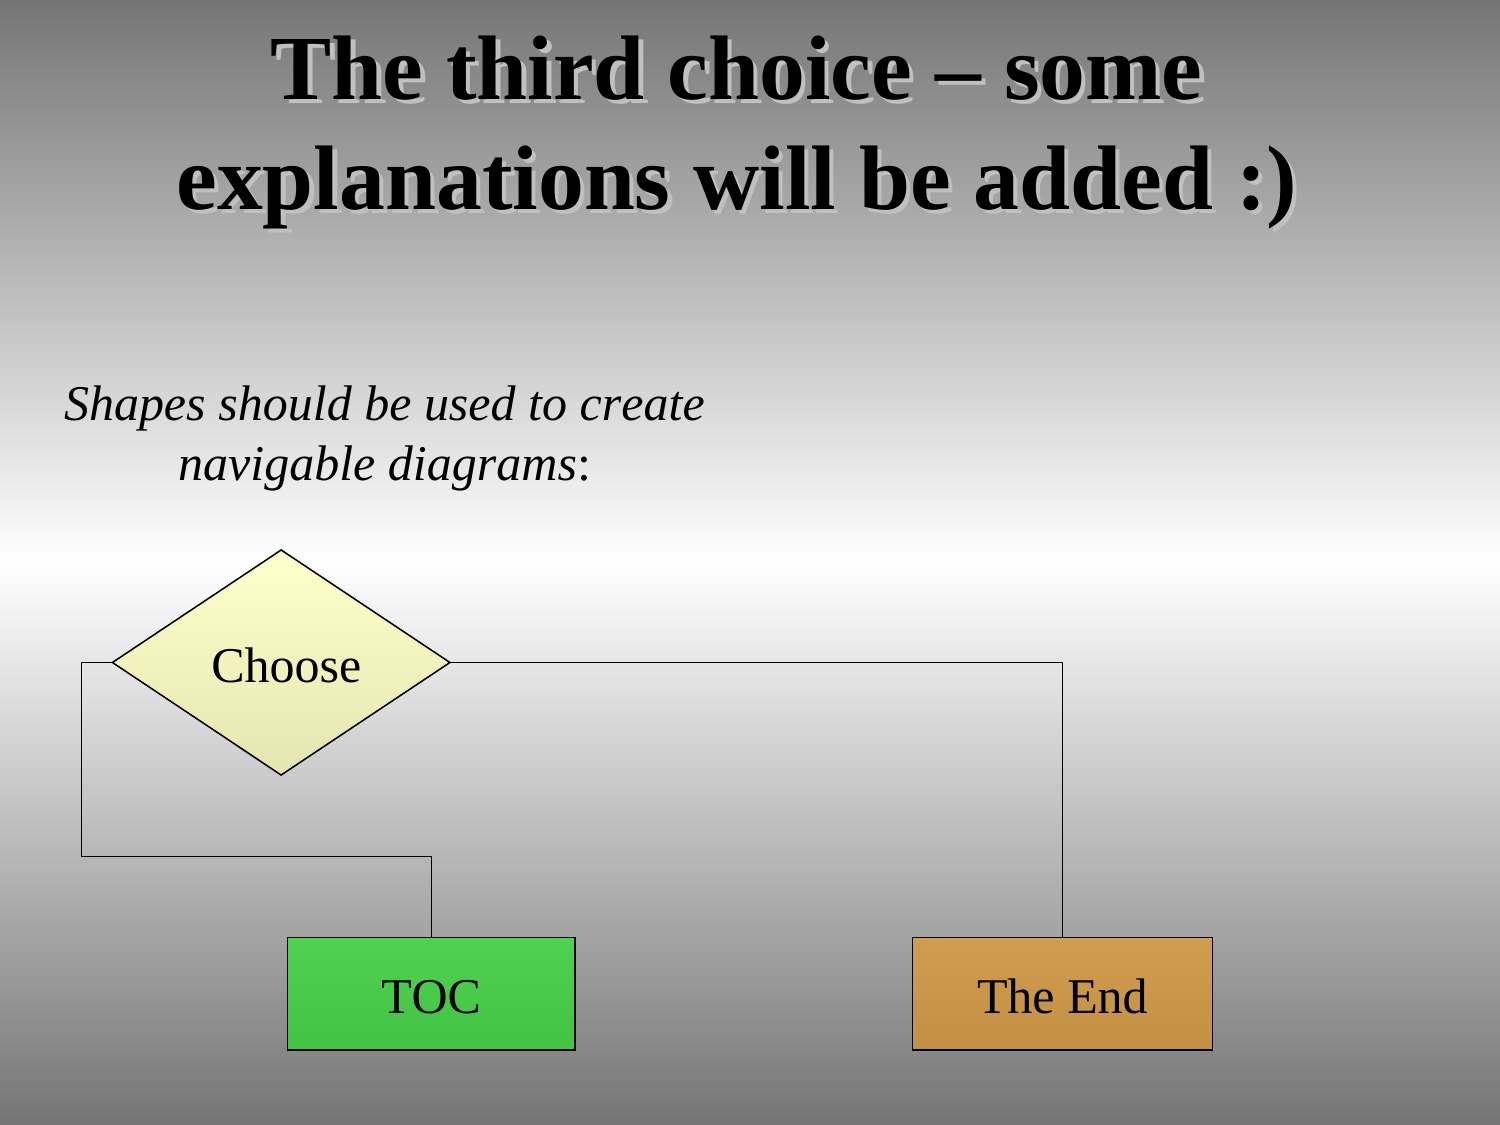

# The third choice – some explanations will be added :)
Shapes should be used to create navigable diagrams:
Choose
TOC
The End